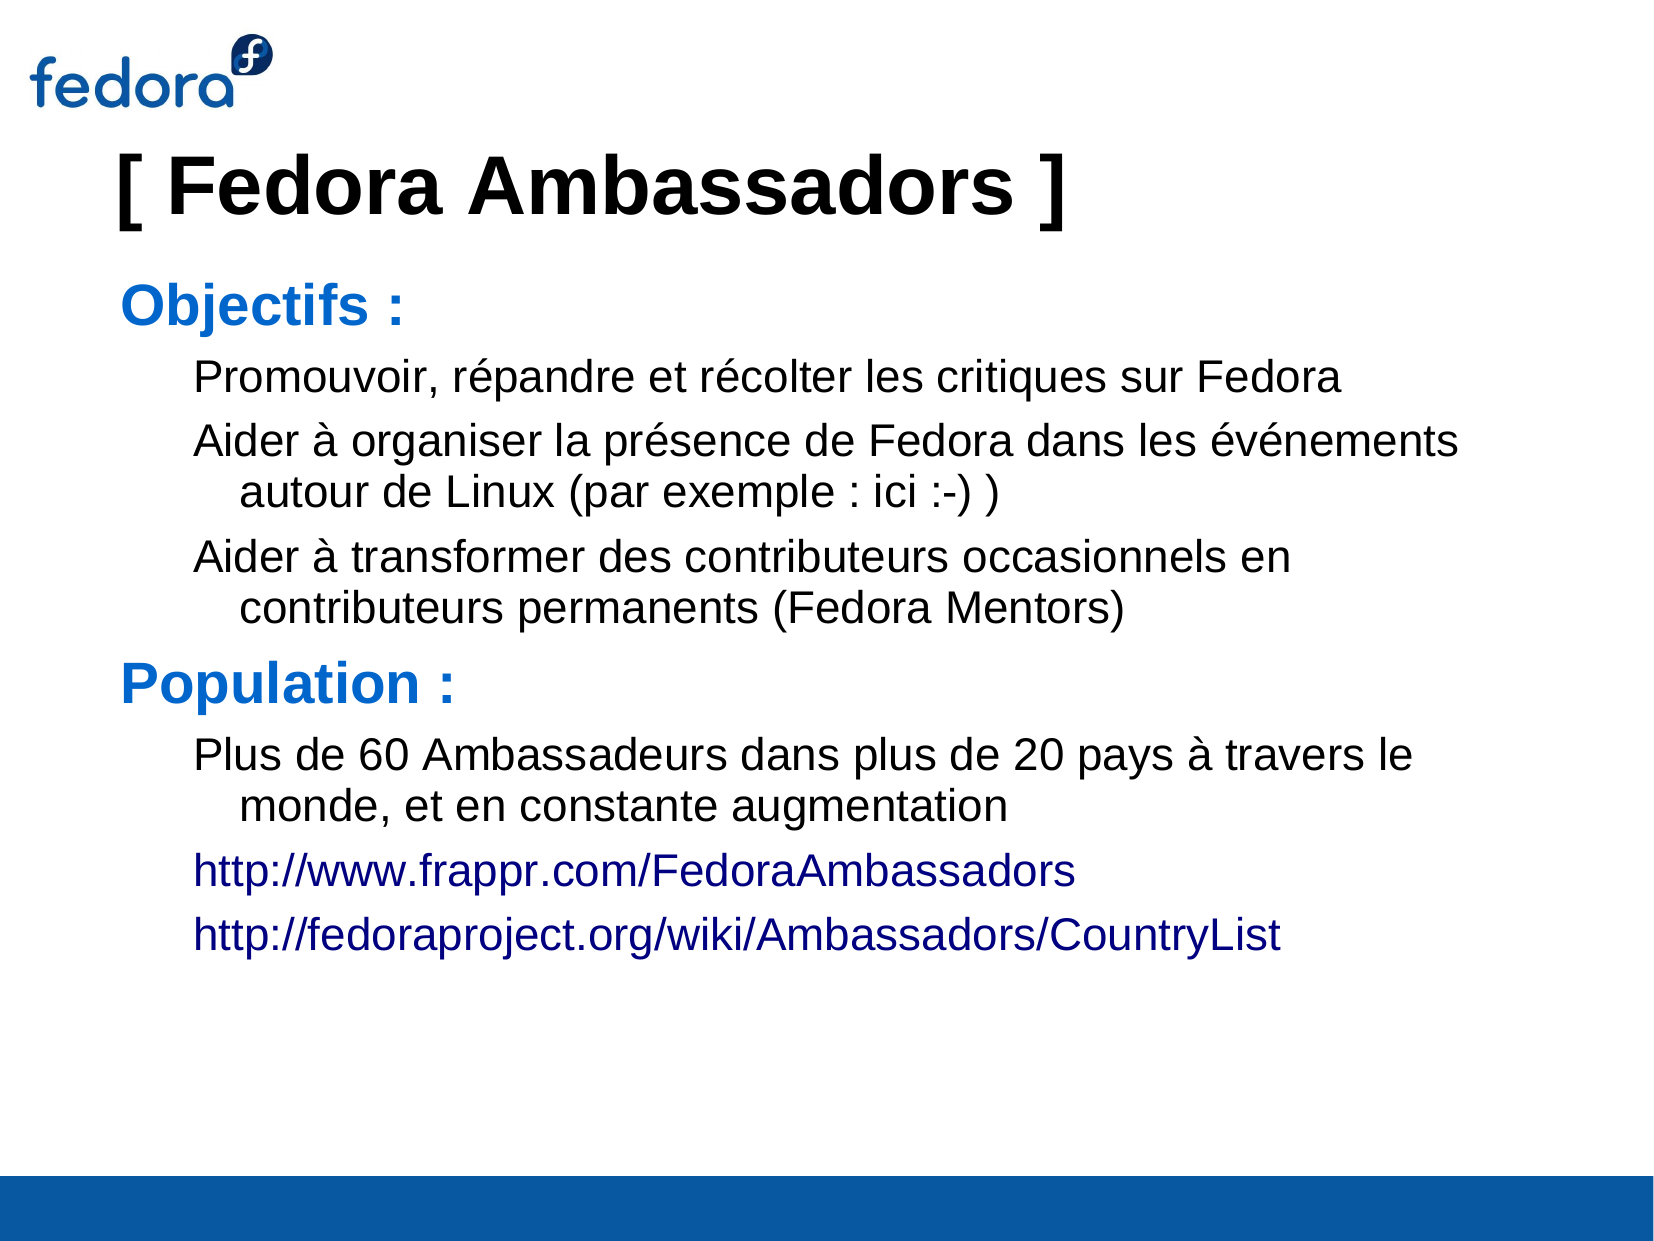

# [ Fedora Ambassadors ]
Objectifs :
Promouvoir, répandre et récolter les critiques sur Fedora
Aider à organiser la présence de Fedora dans les événements autour de Linux (par exemple : ici :-) )
Aider à transformer des contributeurs occasionnels en contributeurs permanents (Fedora Mentors)
Population :
Plus de 60 Ambassadeurs dans plus de 20 pays à travers le monde, et en constante augmentation
http://www.frappr.com/FedoraAmbassadors
http://fedoraproject.org/wiki/Ambassadors/CountryList